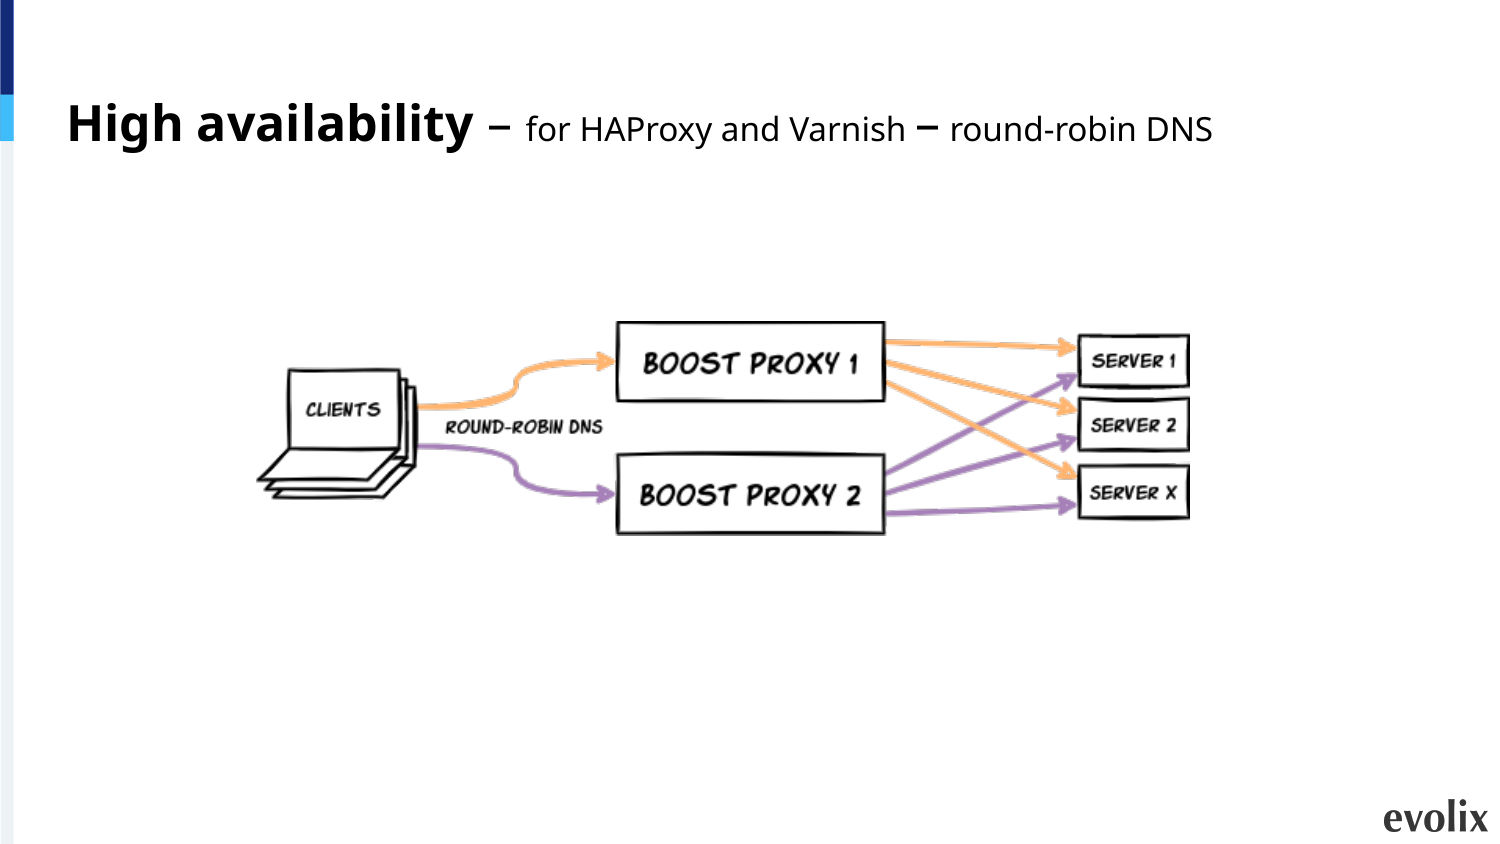

# High availability – for HAProxy and Varnish – round-robin DNS